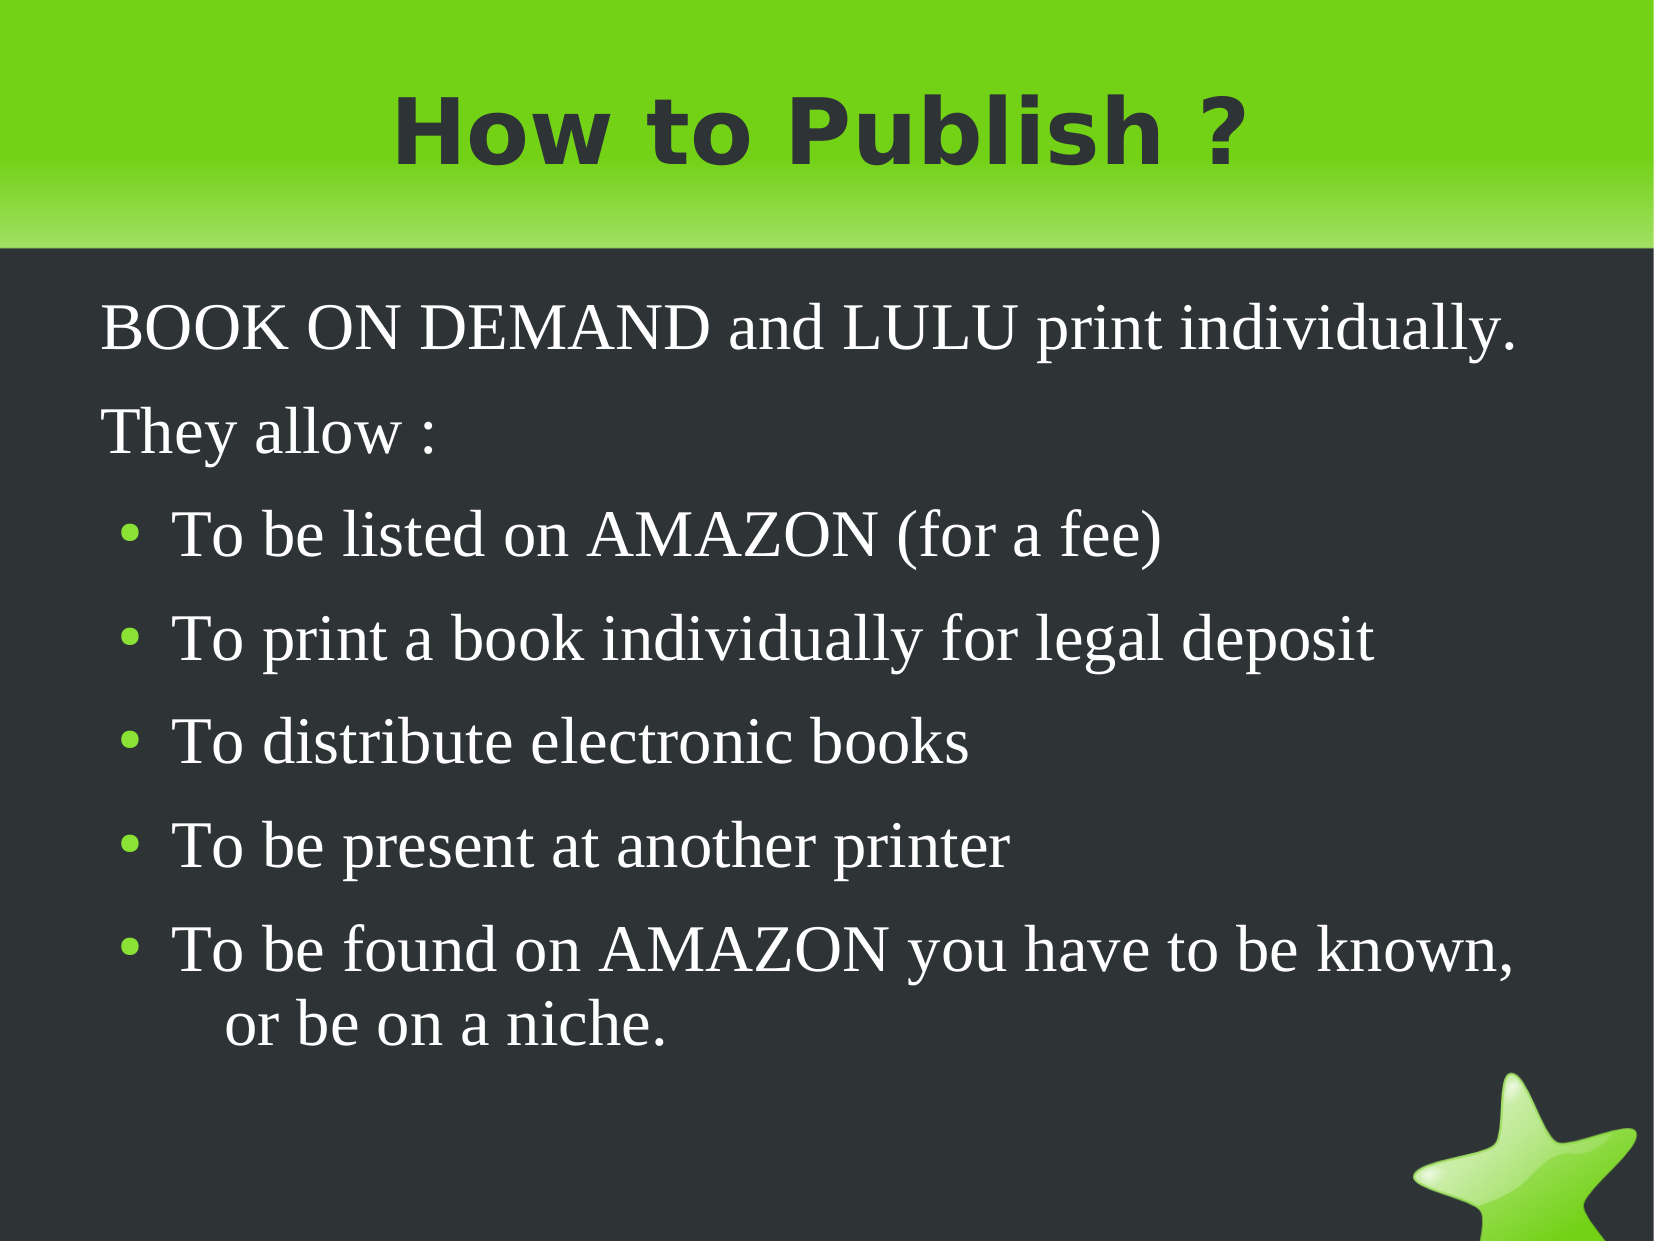

# How to Publish ?
BOOK ON DEMAND and LULU print individually.
They allow :
To be listed on AMAZON (for a fee)
To print a book individually for legal deposit
To distribute electronic books
To be present at another printer
To be found on AMAZON you have to be known, or be on a niche.